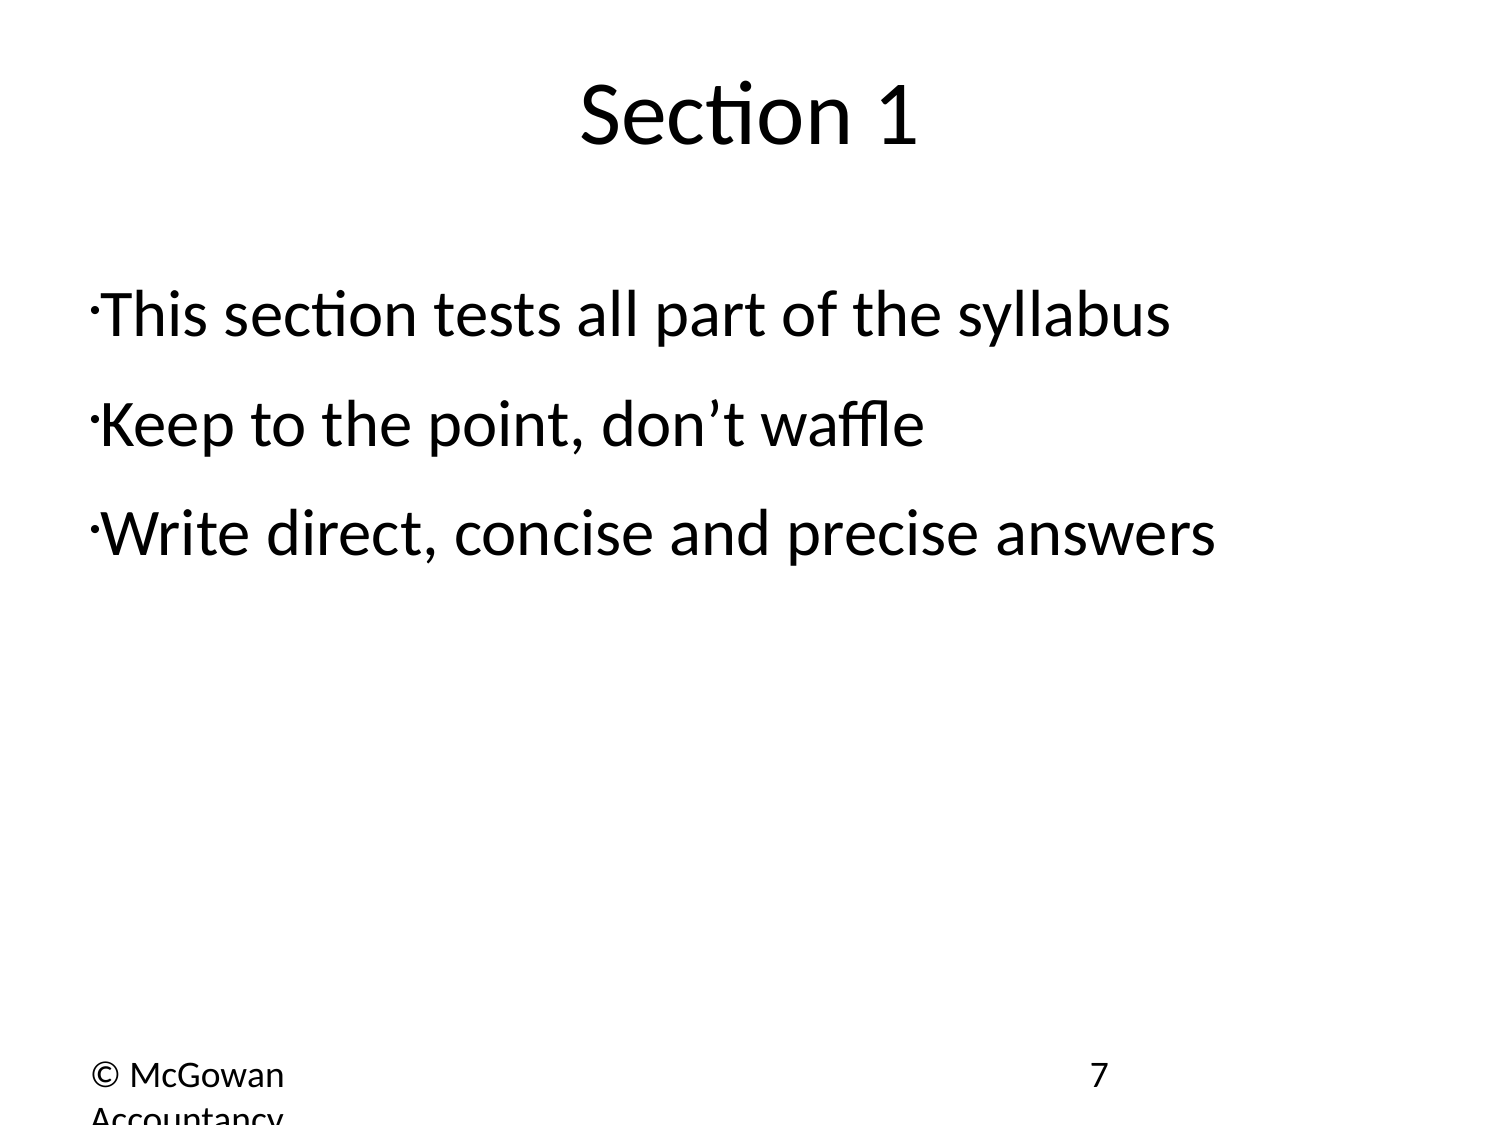

# Section 1
This section tests all part of the syllabus
Keep to the point, don’t waffle
Write direct, concise and precise answers
© McGowan Accountancy Services
7